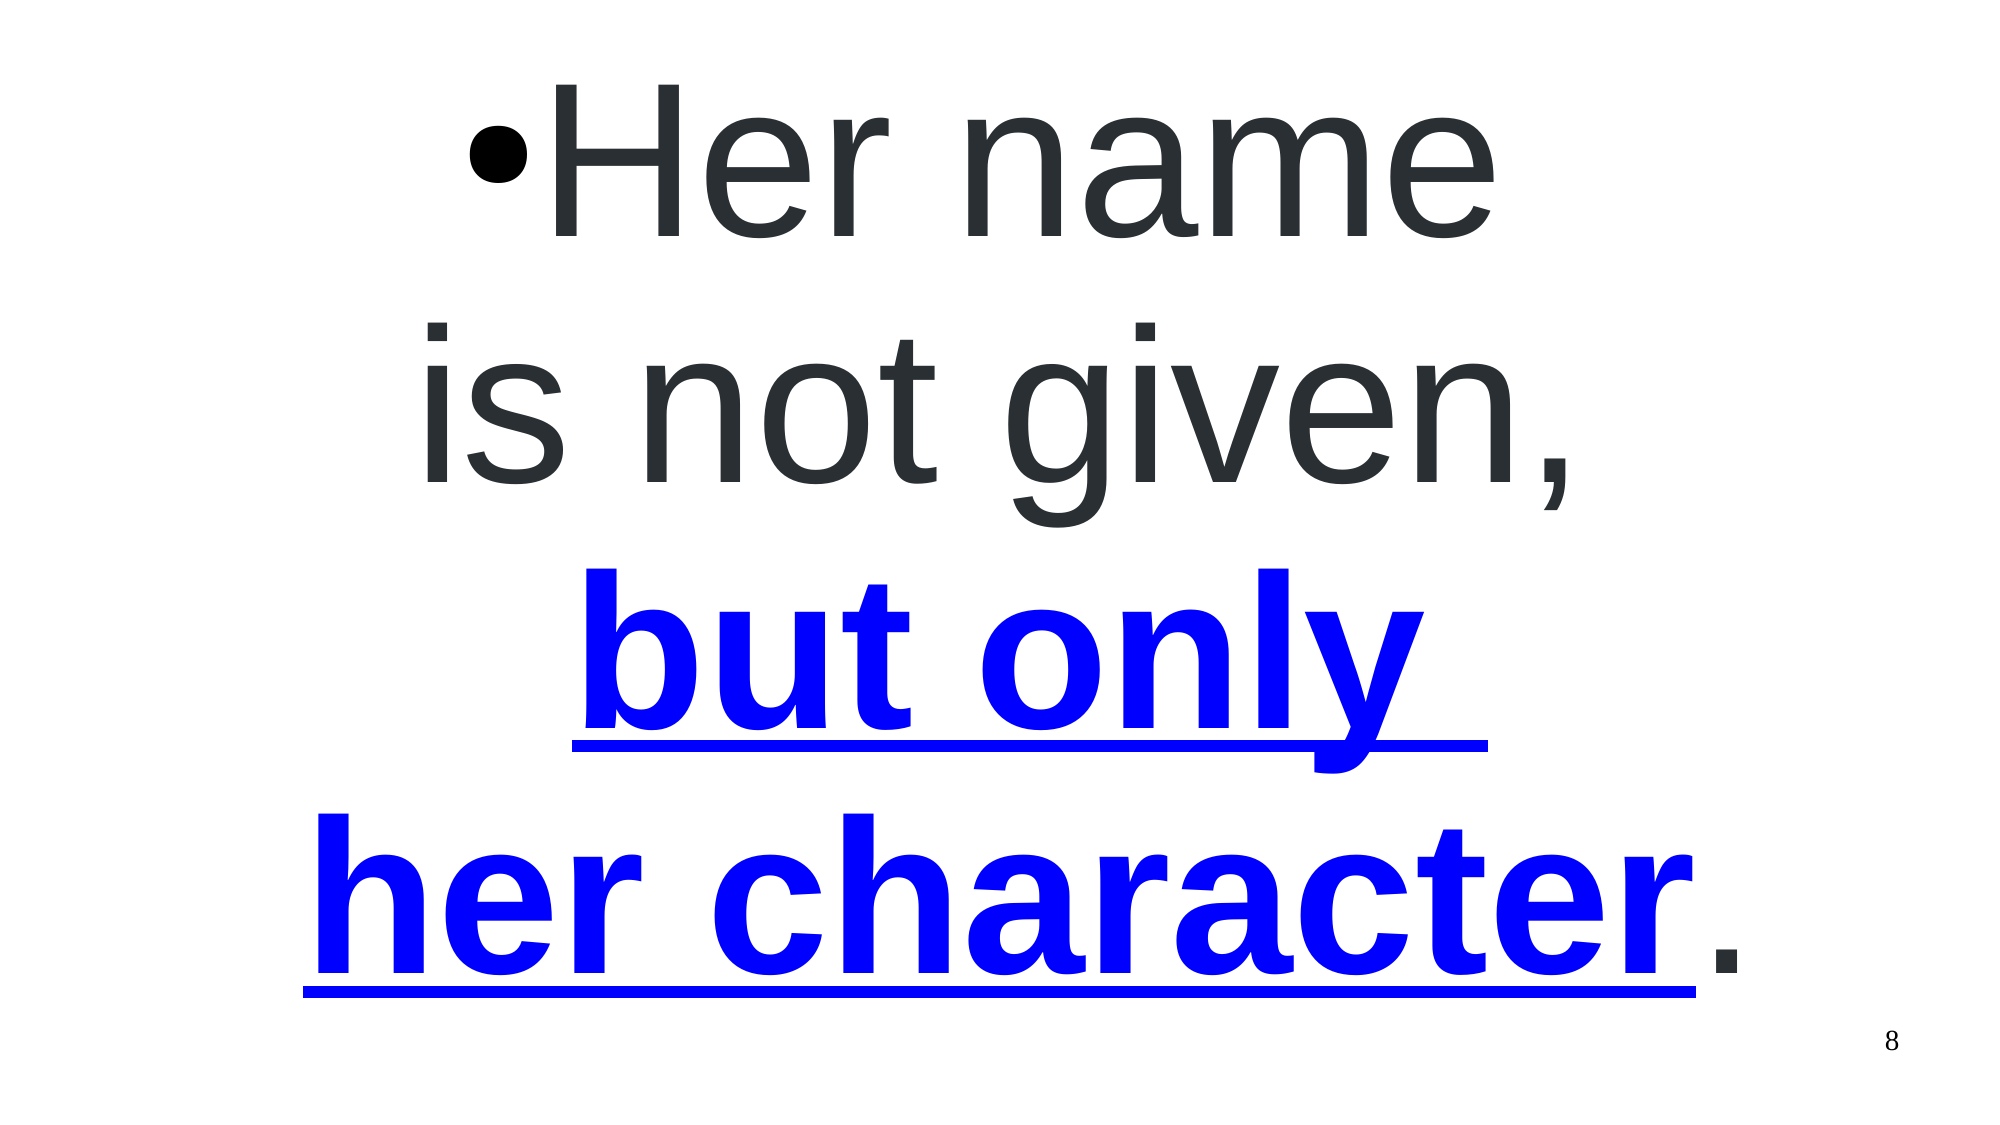

# Her name is not given, but only her character.
8